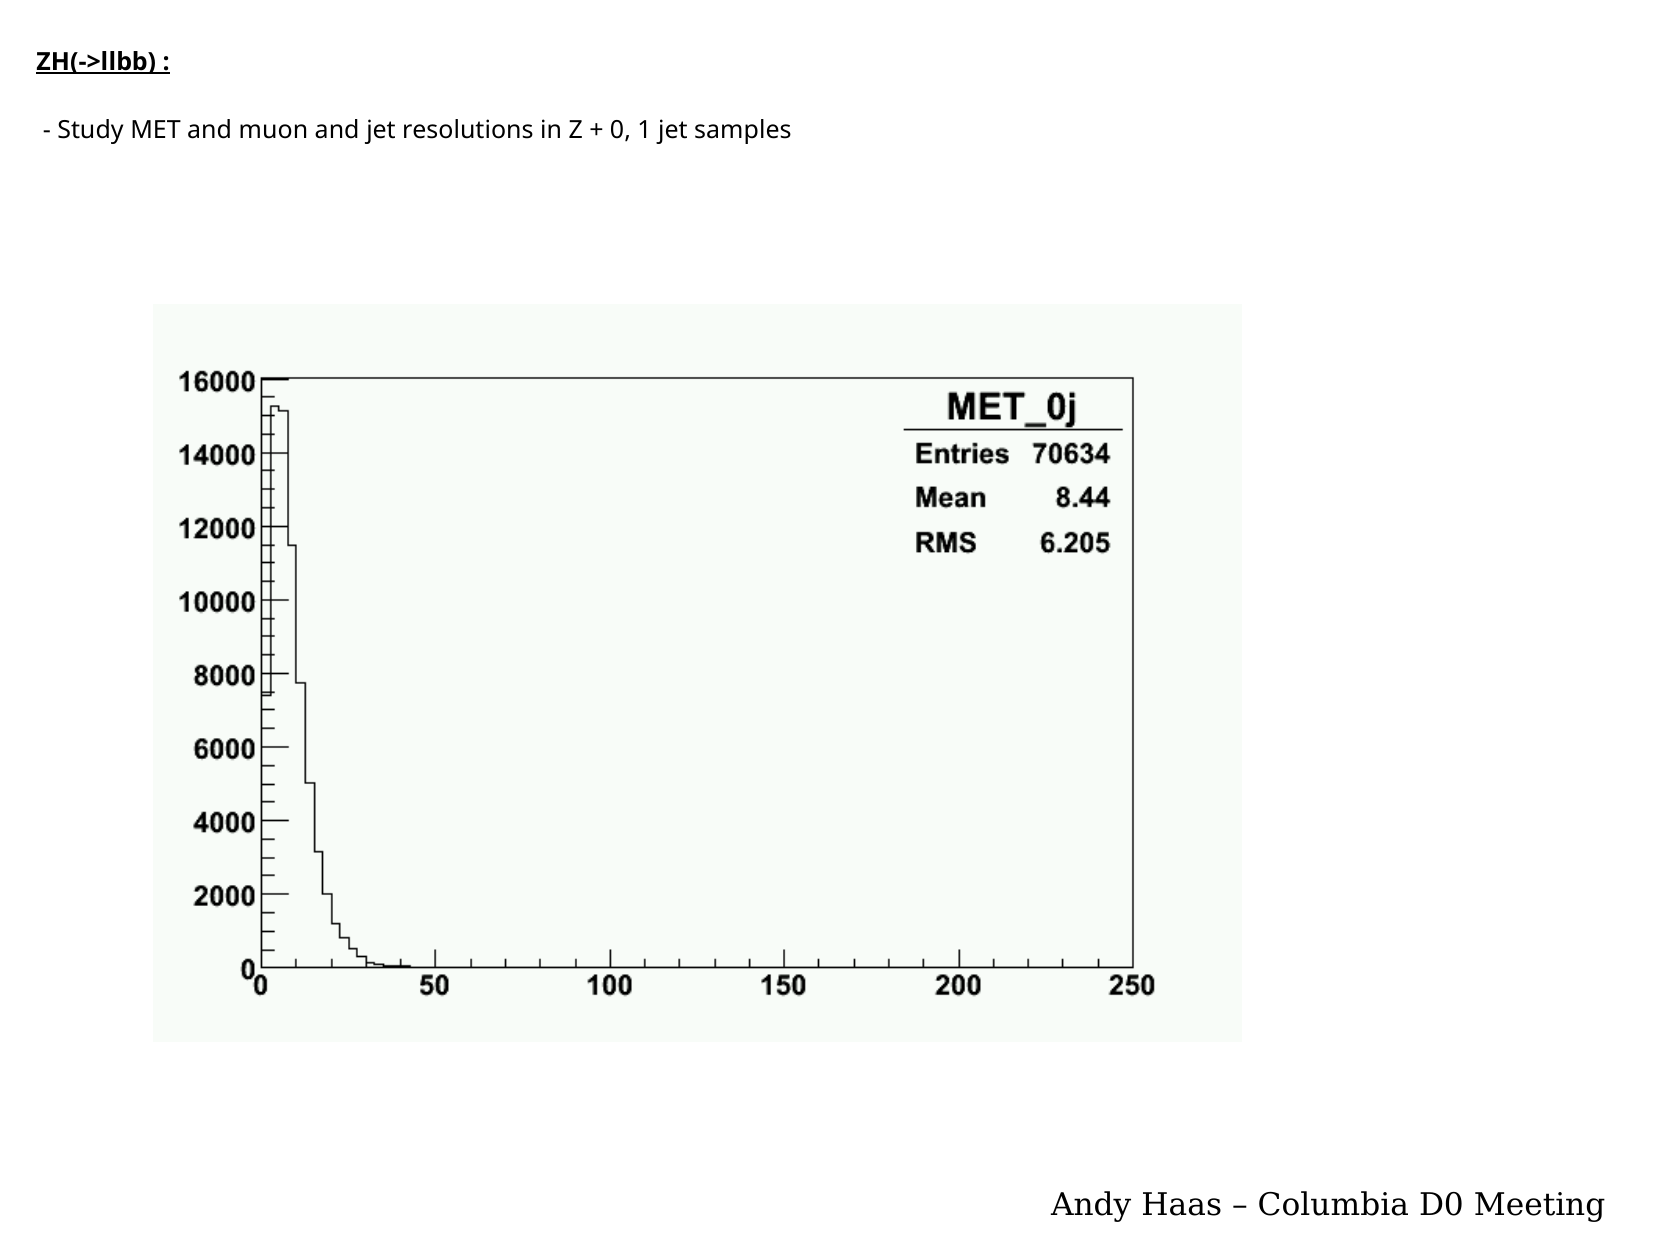

ZH(->llbb) :
 - Study MET and muon and jet resolutions in Z + 0, 1 jet samples